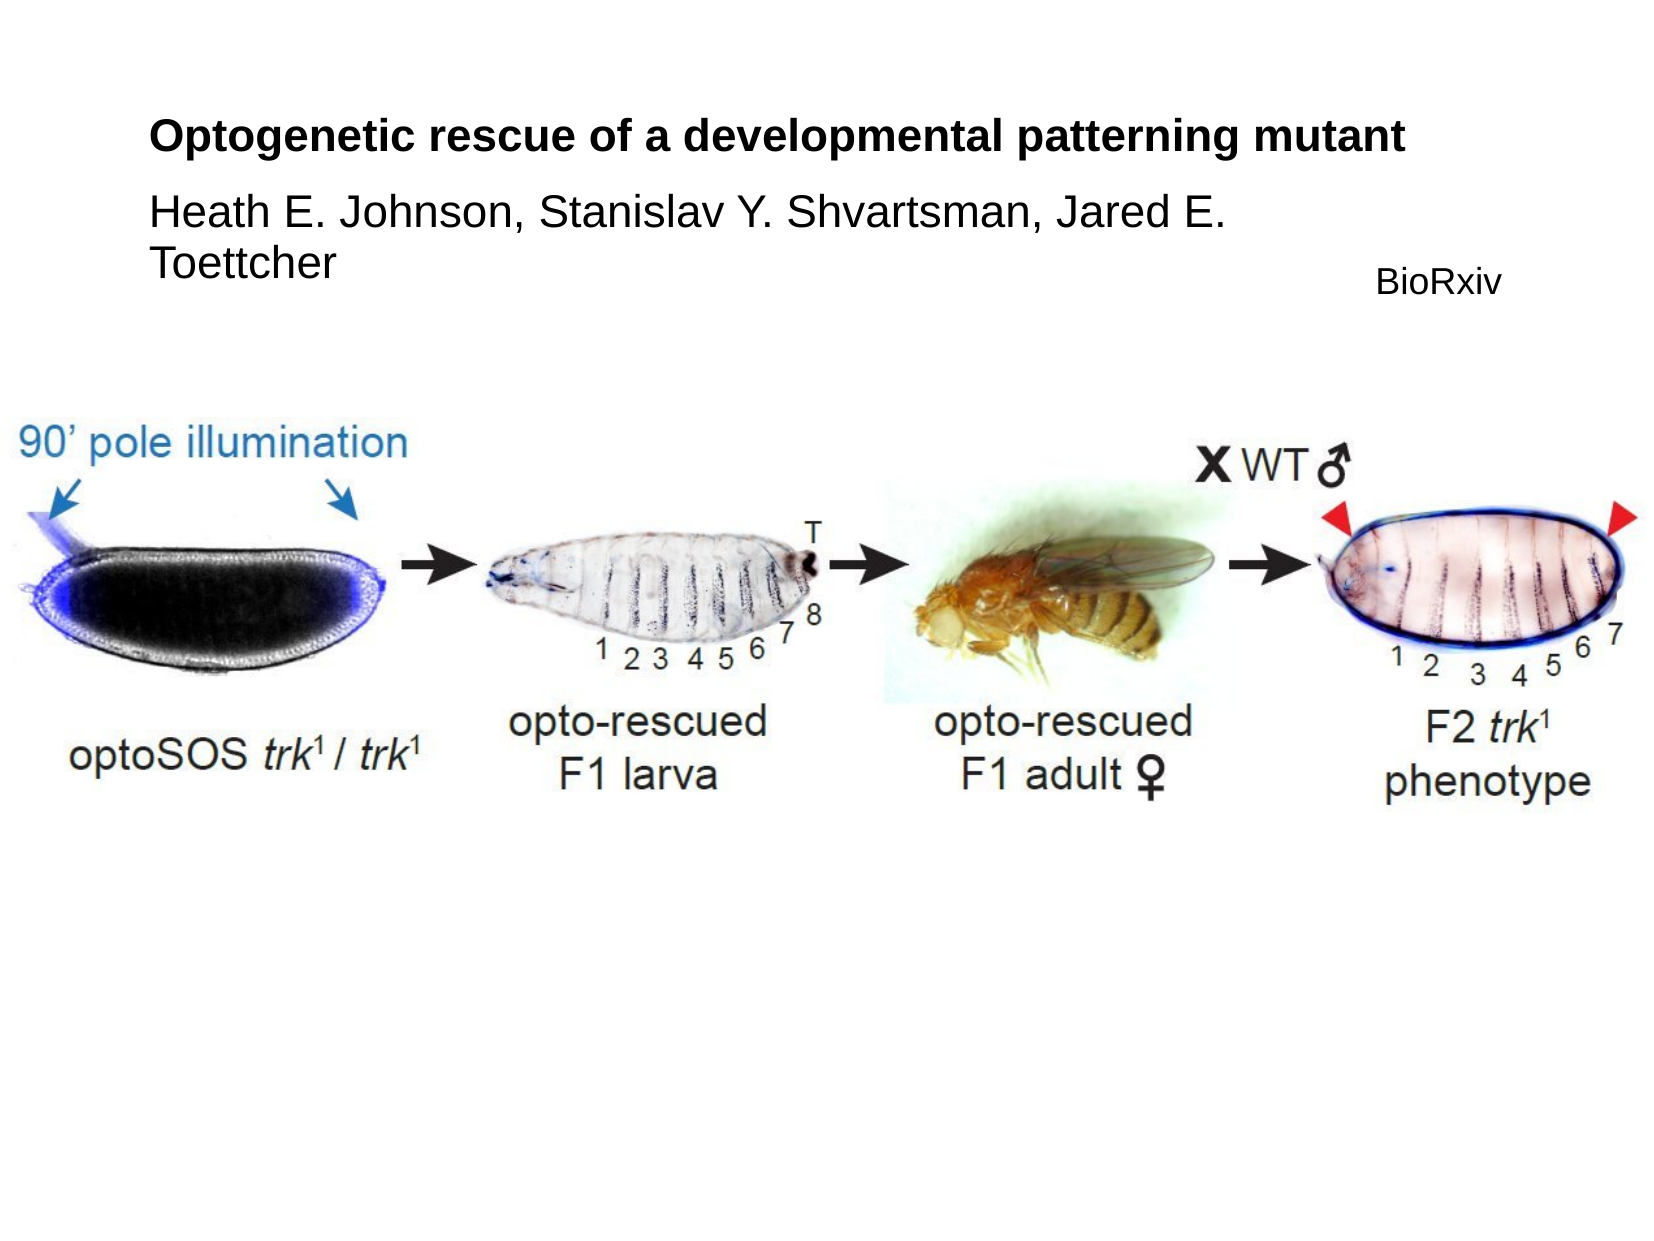

Optogenetic rescue of a developmental patterning mutant
Heath E. Johnson, Stanislav Y. Shvartsman, Jared E. Toettcher
BioRxiv